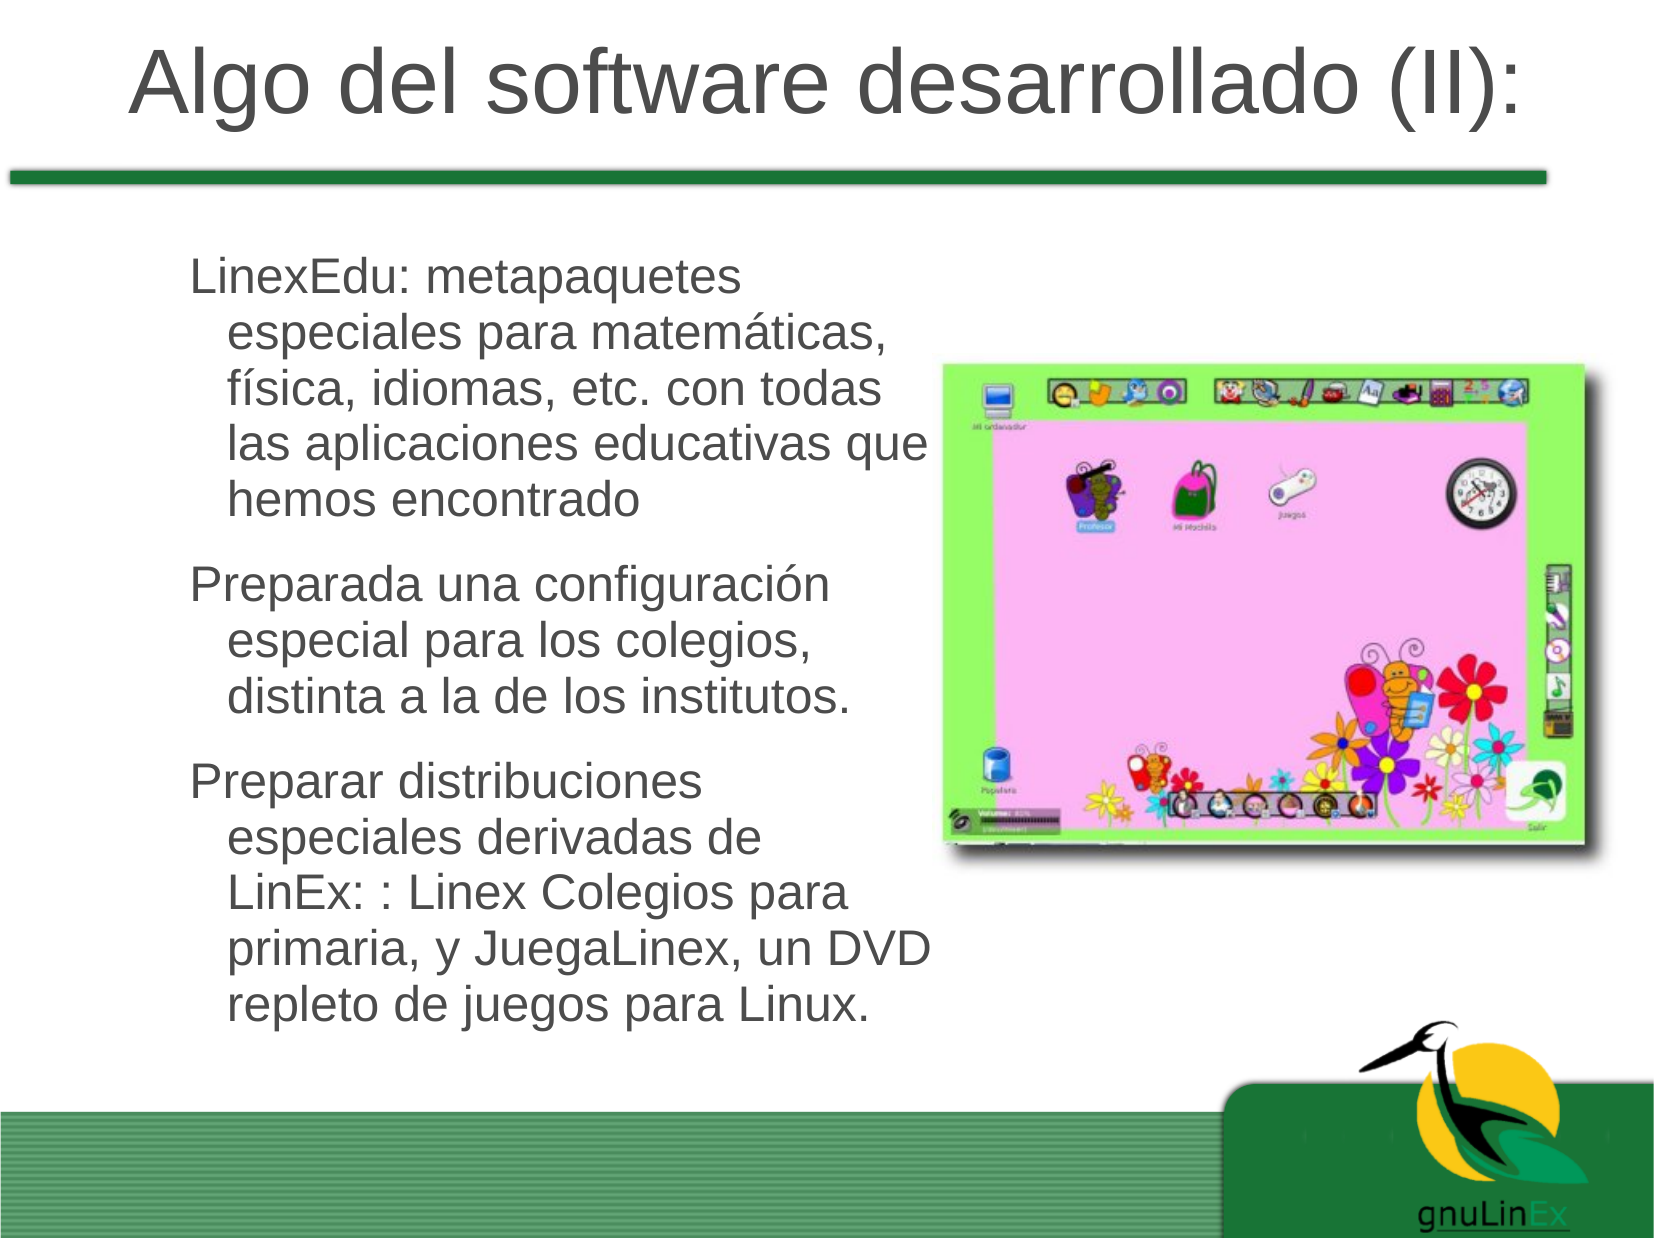

# Algo del software desarrollado (II):
LinexEdu: metapaquetes especiales para matemáticas, física, idiomas, etc. con todas las aplicaciones educativas que hemos encontrado
Preparada una configuración especial para los colegios, distinta a la de los institutos.
Preparar distribuciones especiales derivadas de LinEx: : Linex Colegios para primaria, y JuegaLinex, un DVD repleto de juegos para Linux.